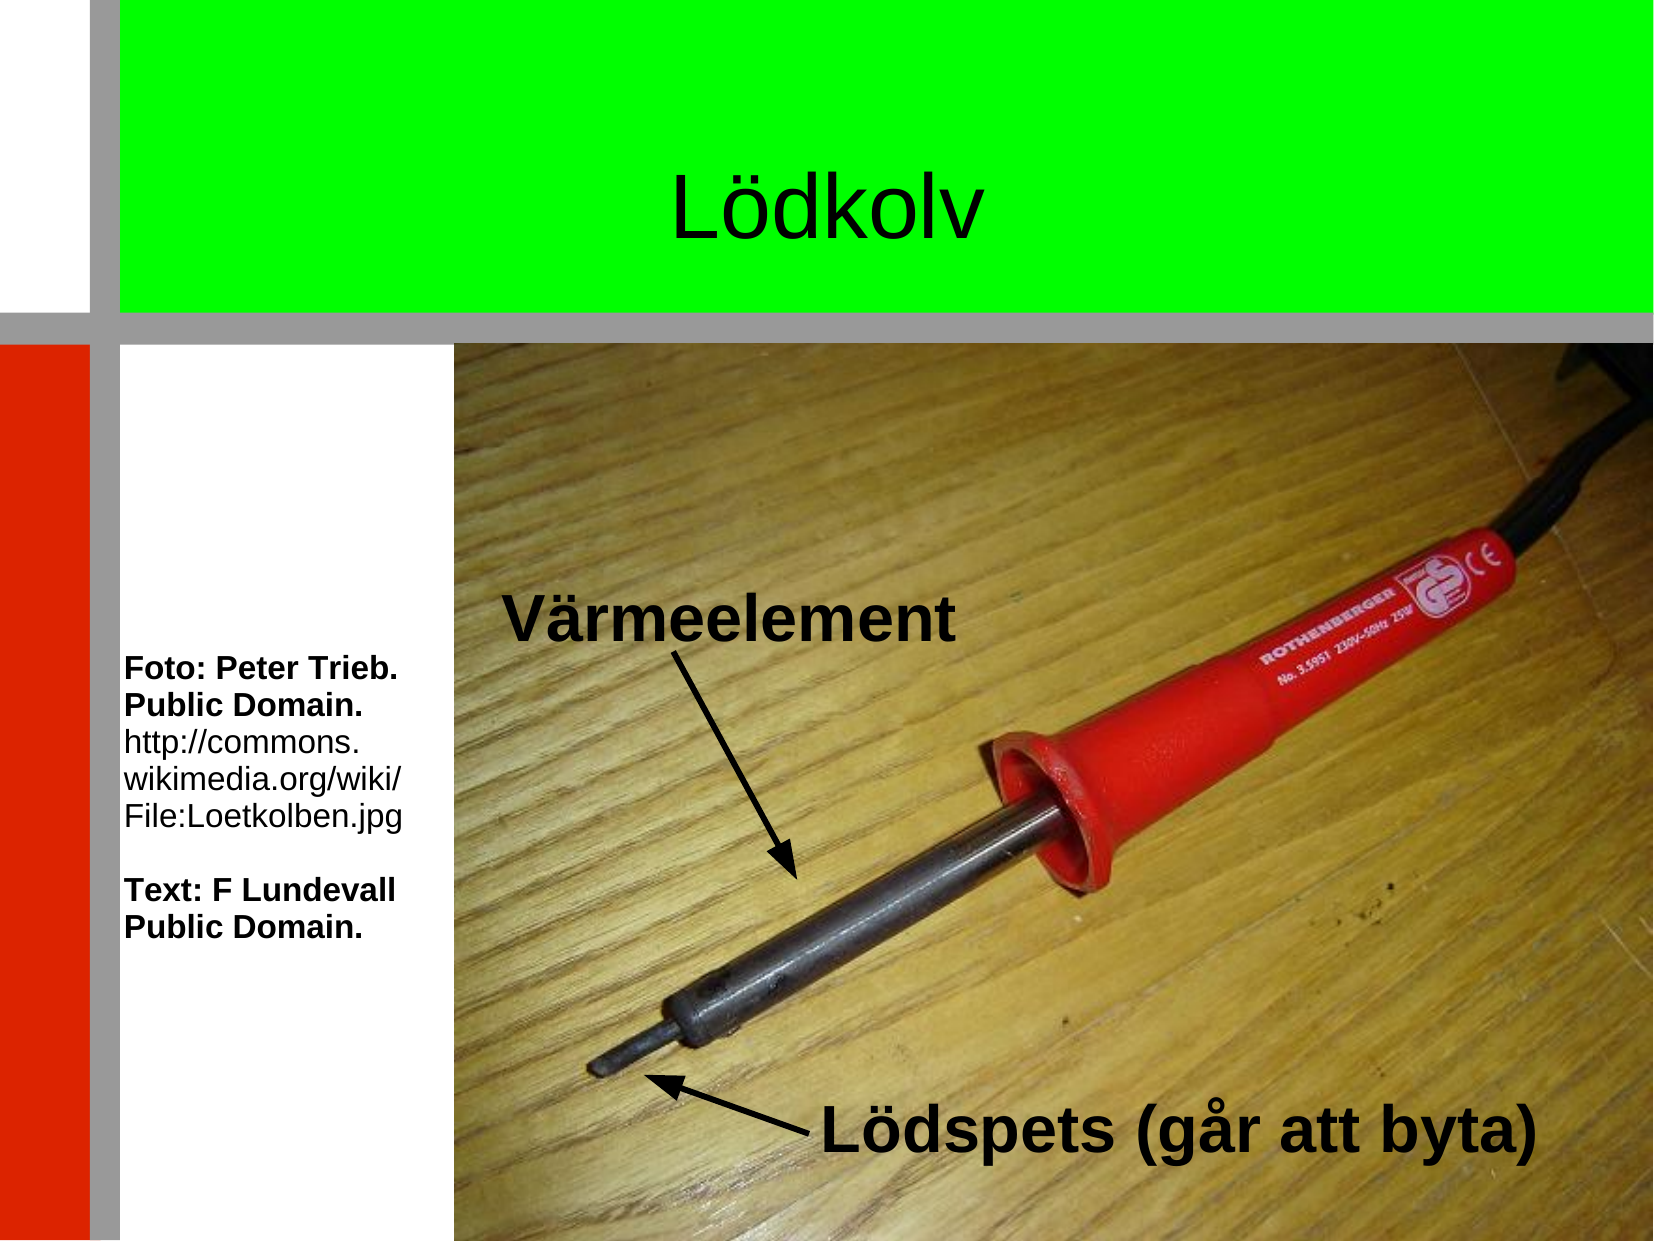

# Lödkolv
Värmeelement
Foto: Peter Trieb.
Public Domain.
http://commons. wikimedia.org/wiki/ File:Loetkolben.jpg
Text: F Lundevall
Public Domain.
Lödspets (går att byta)